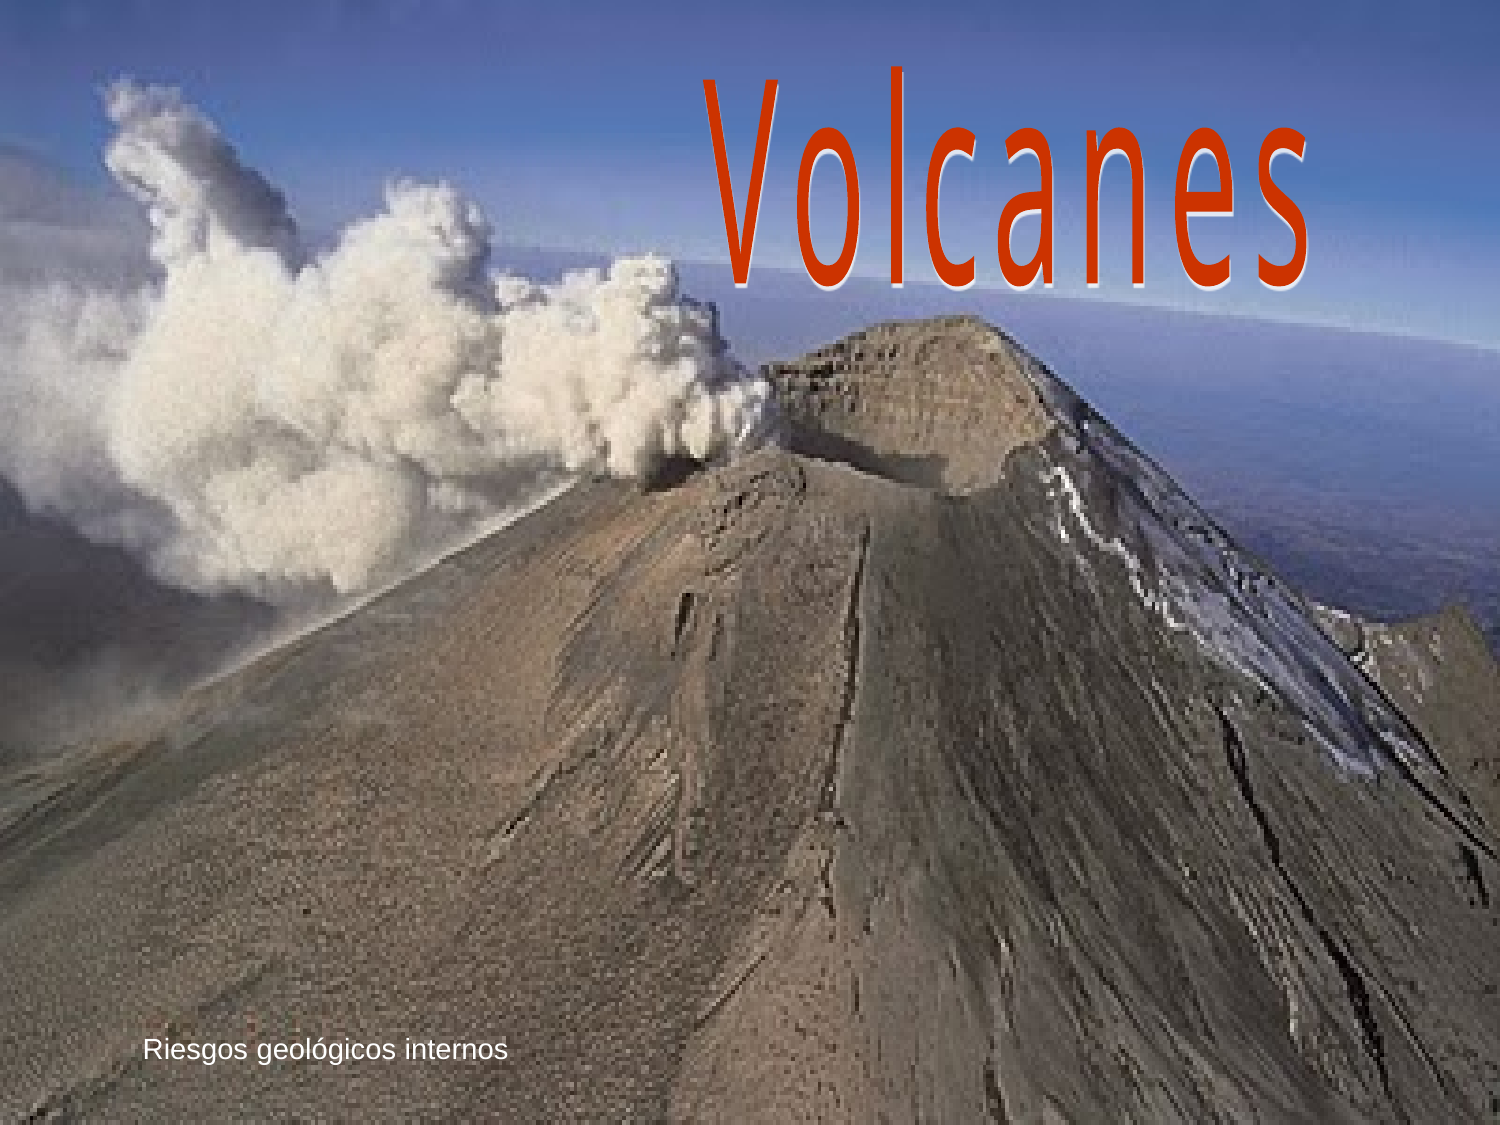

Volcanes
Riesgos geológicos internos
Riesgos geológicos internos